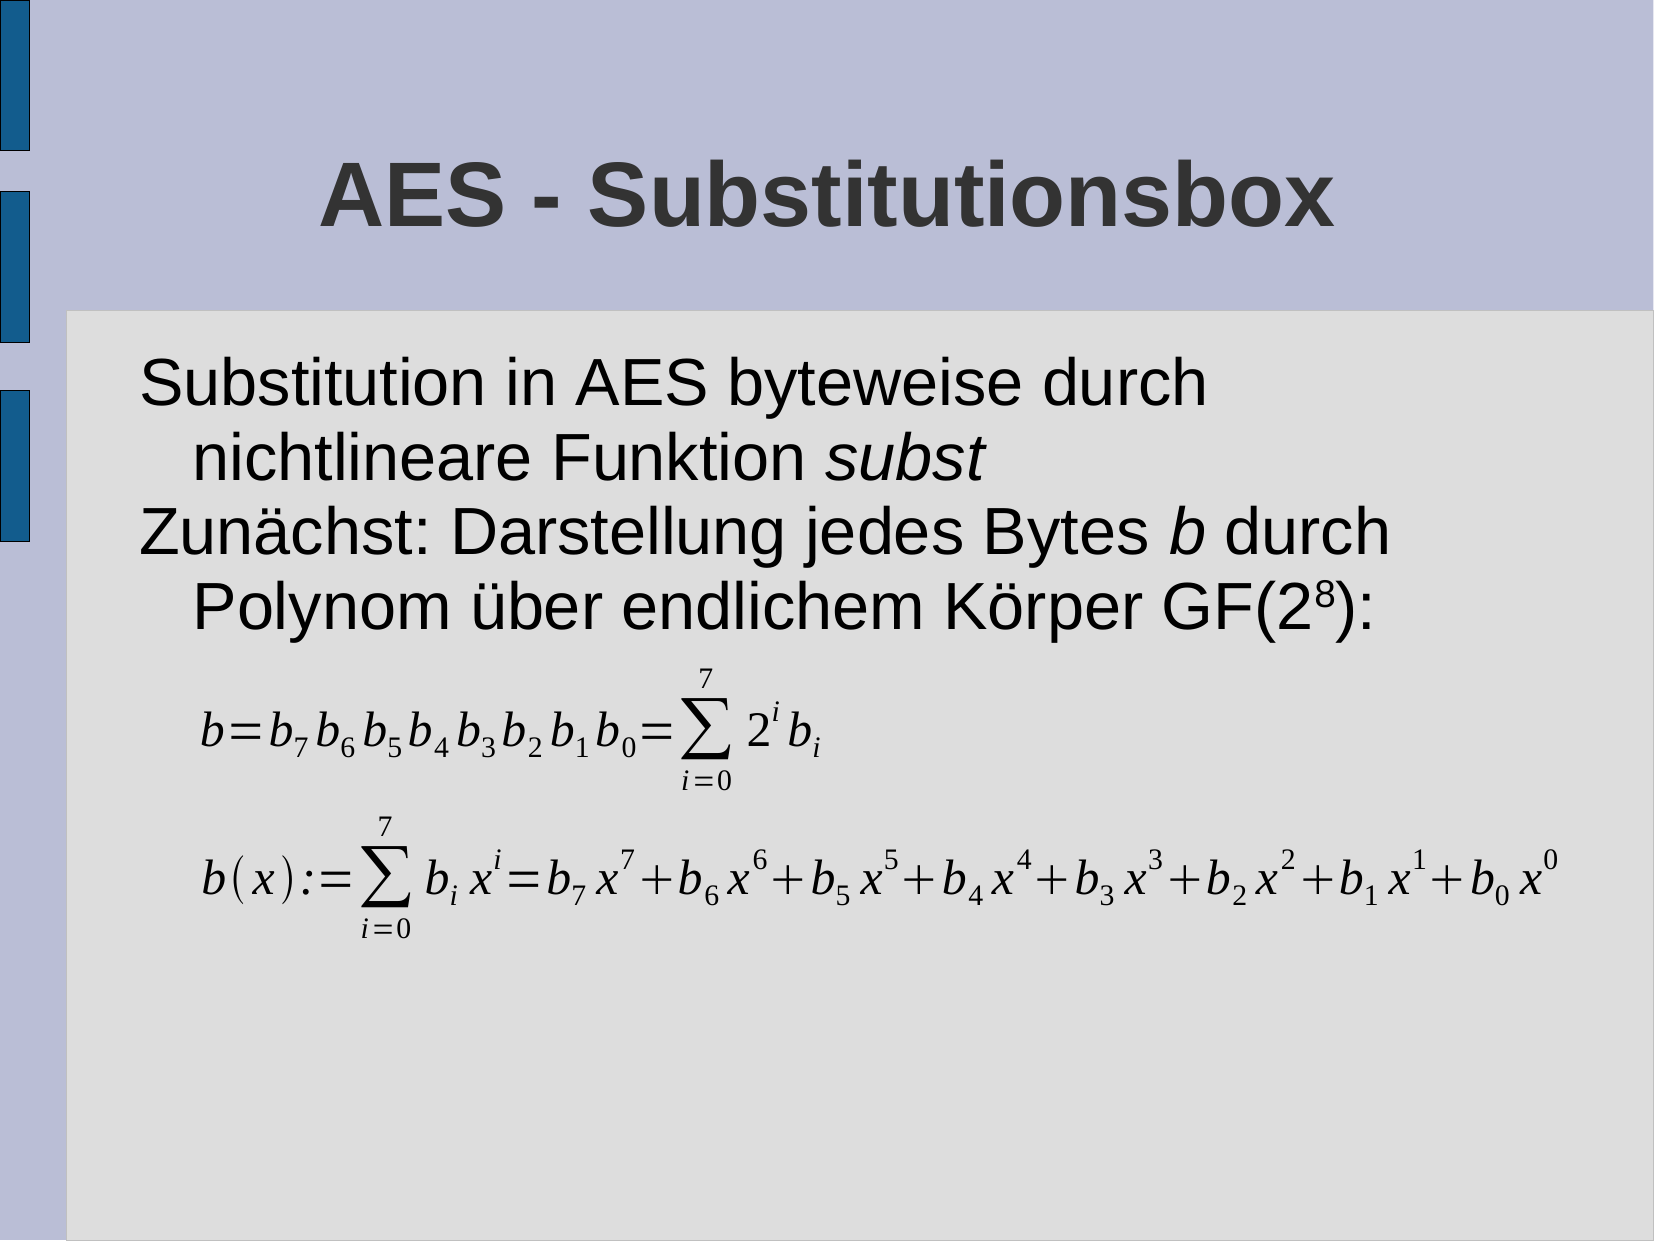

# AES - Substitutionsbox
Substitution in AES byteweise durch nichtlineare Funktion subst
Zunächst: Darstellung jedes Bytes b durch Polynom über endlichem Körper GF(28):